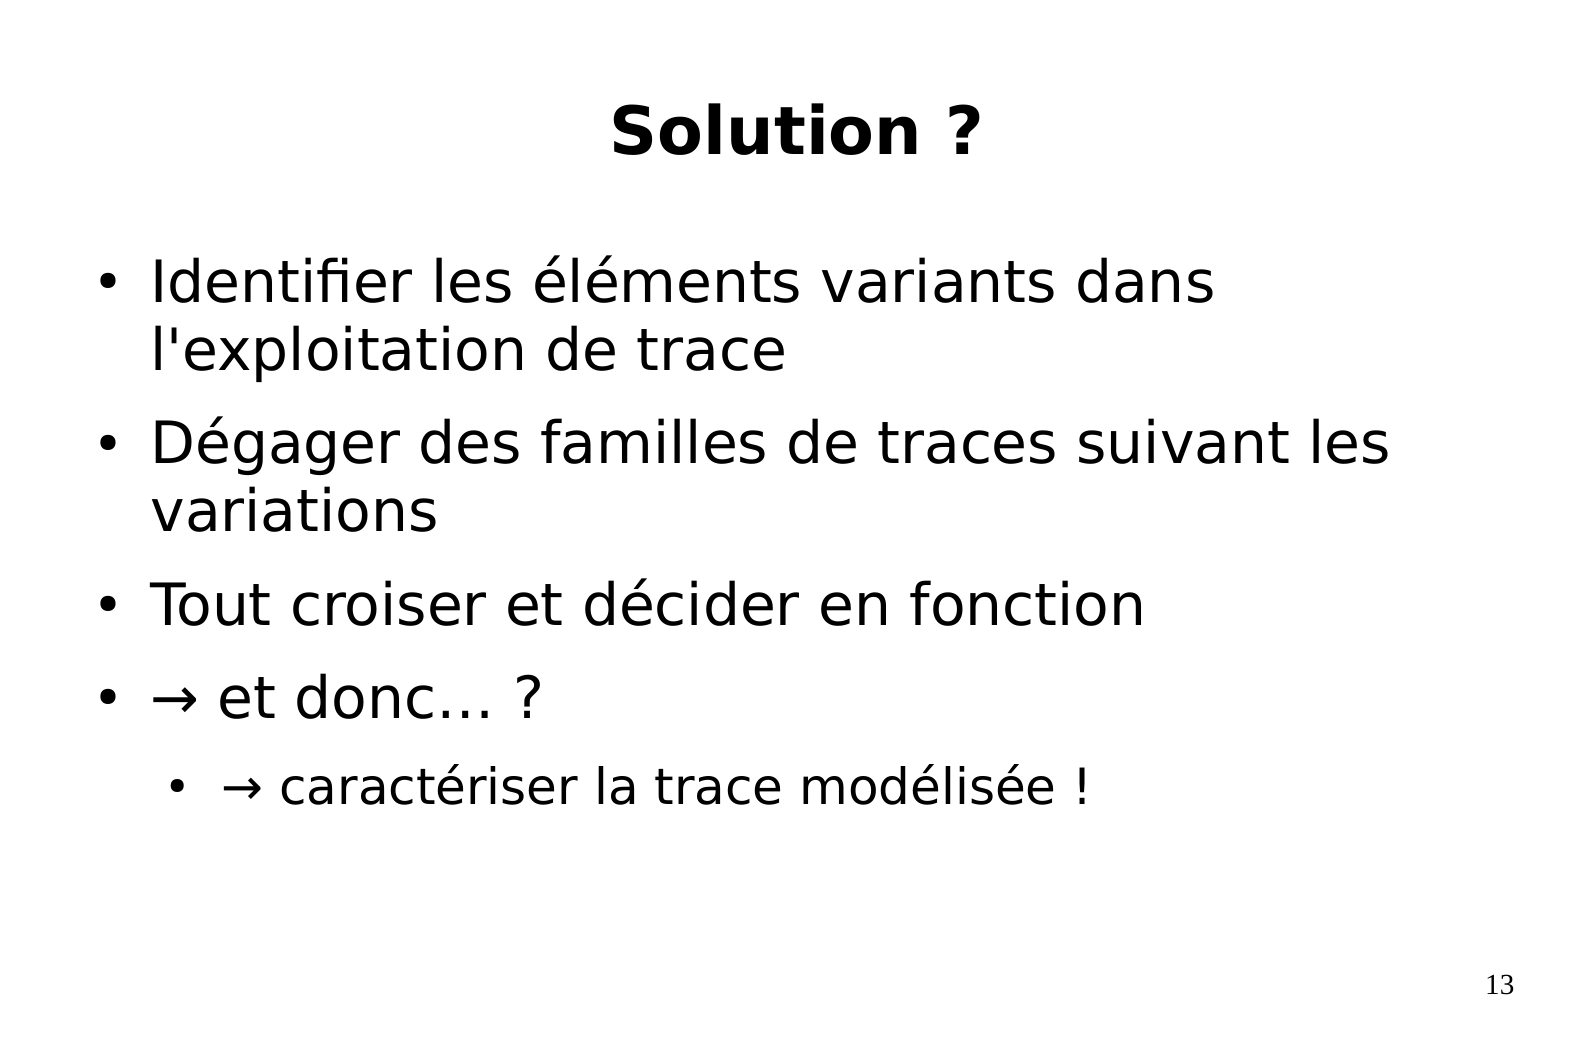

# Solution ?
Identifier les éléments variants dans l'exploitation de trace
Dégager des familles de traces suivant les variations
Tout croiser et décider en fonction
→ et donc… ?
→ caractériser la trace modélisée !
13